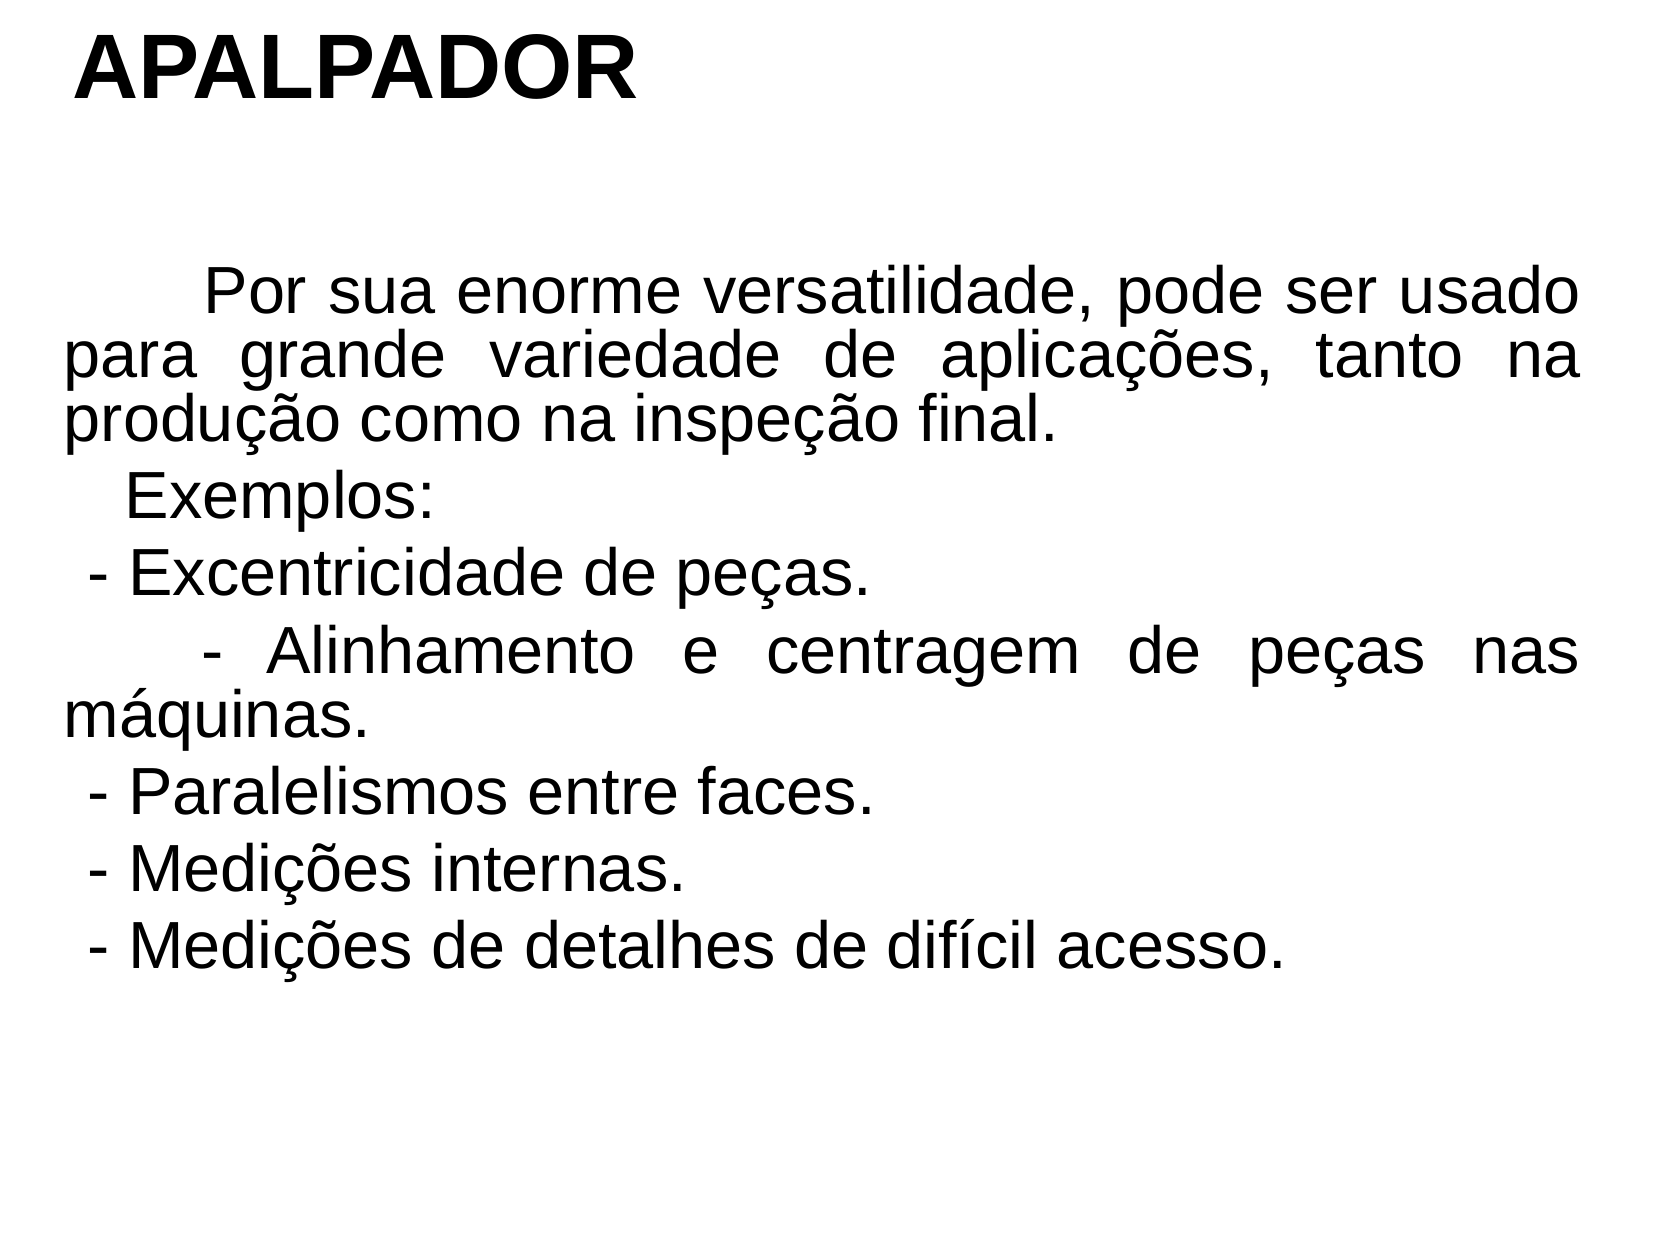

# APALPADOR
 Por sua enorme versatilidade, pode ser usado para grande variedade de aplicações, tanto na produção como na inspeção final.
 Exemplos:
 - Excentricidade de peças.
 - Alinhamento e centragem de peças nas máquinas.
 - Paralelismos entre faces.
 - Medições internas.
 - Medições de detalhes de difícil acesso.